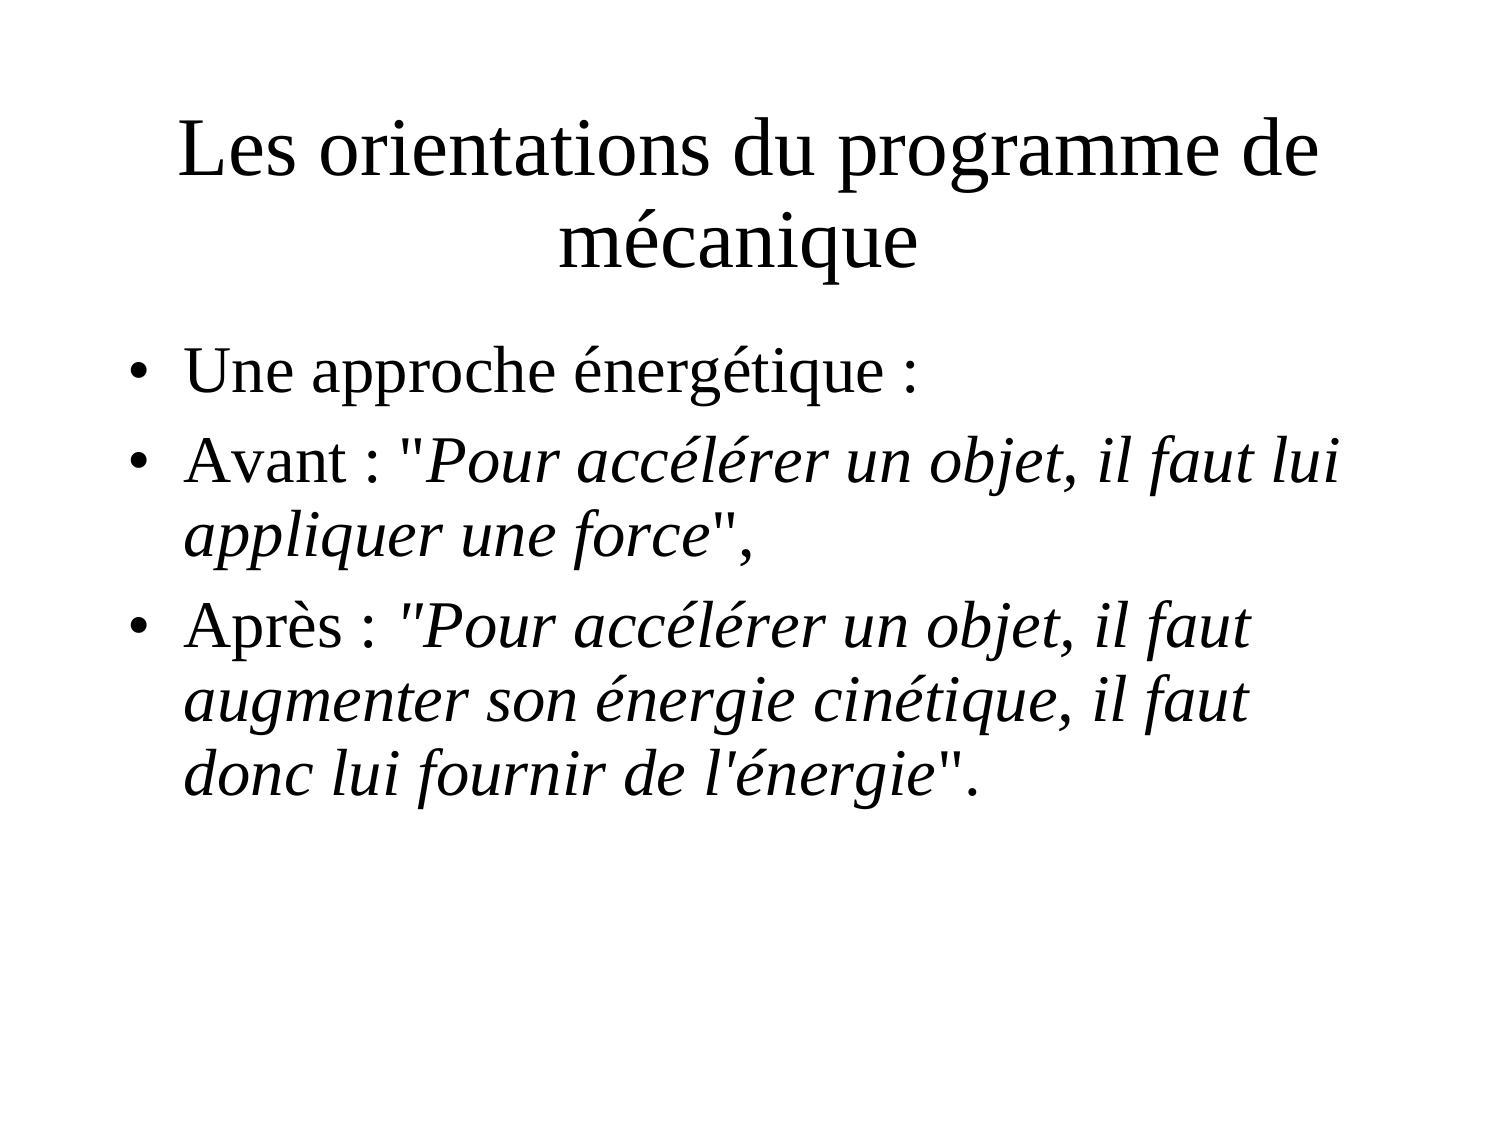

# Les orientations du programme de mécanique
Une approche énergétique :
Avant : "Pour accélérer un objet, il faut lui appliquer une force",
Après : "Pour accélérer un objet, il faut augmenter son énergie cinétique, il faut donc lui fournir de l'énergie".